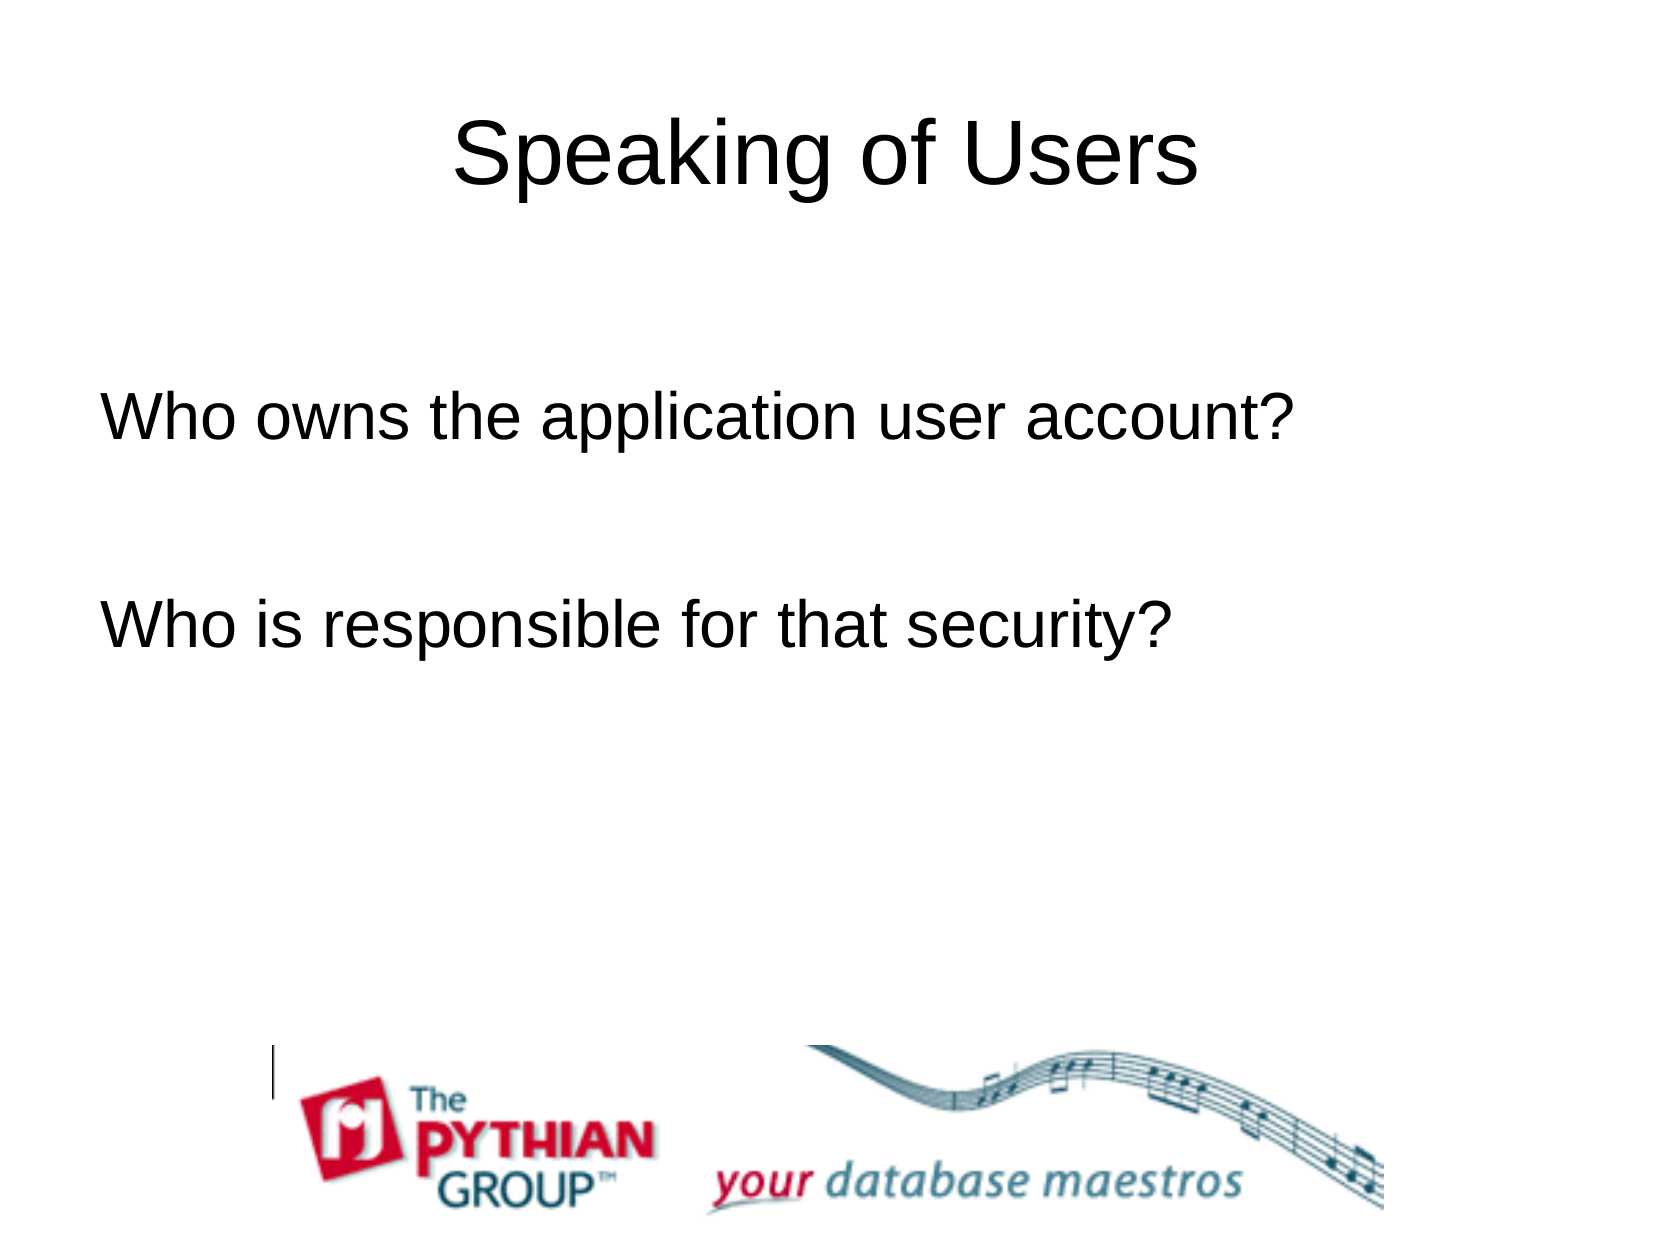

# Speaking of Users
Who owns the application user account?
Who is responsible for that security?